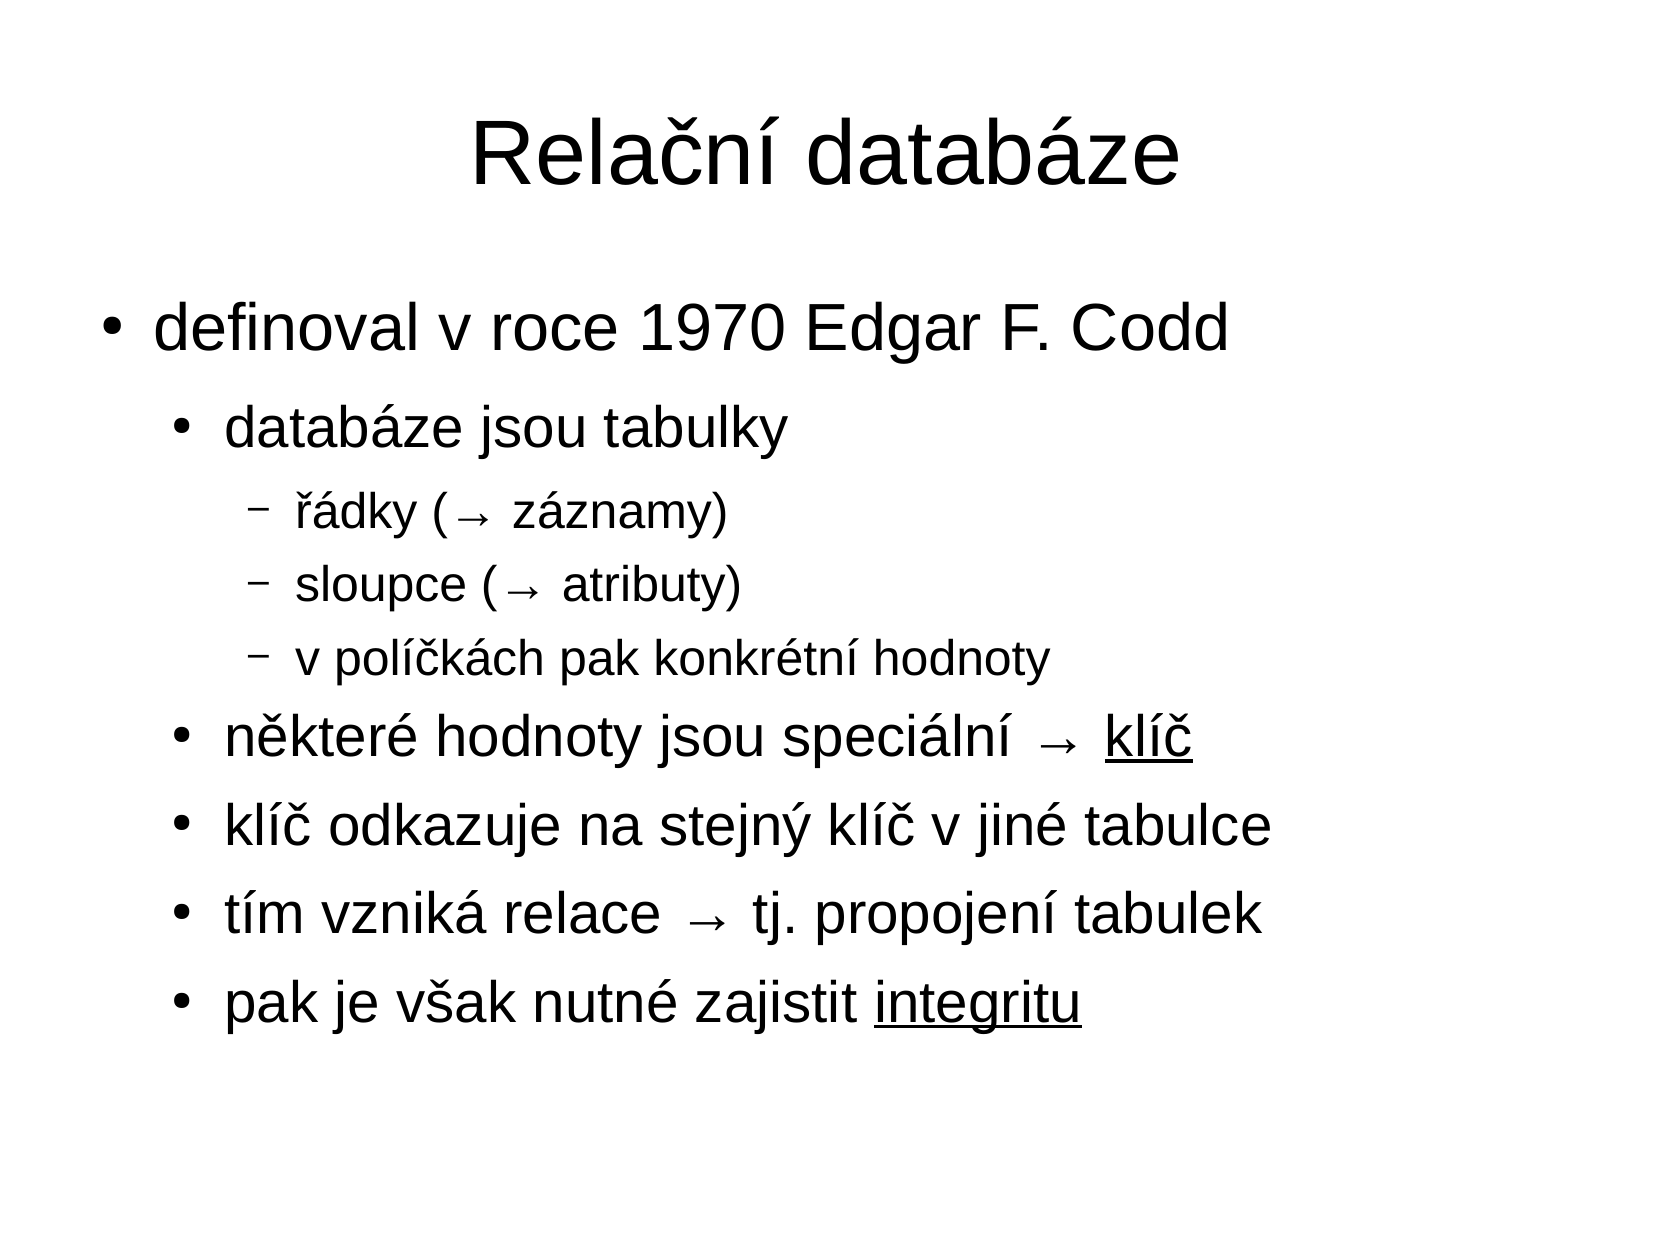

# Relační databáze
definoval v roce 1970 Edgar F. Codd
databáze jsou tabulky
řádky (→ záznamy)
sloupce (→ atributy)
v políčkách pak konkrétní hodnoty
některé hodnoty jsou speciální → klíč
klíč odkazuje na stejný klíč v jiné tabulce
tím vzniká relace → tj. propojení tabulek
pak je však nutné zajistit integritu